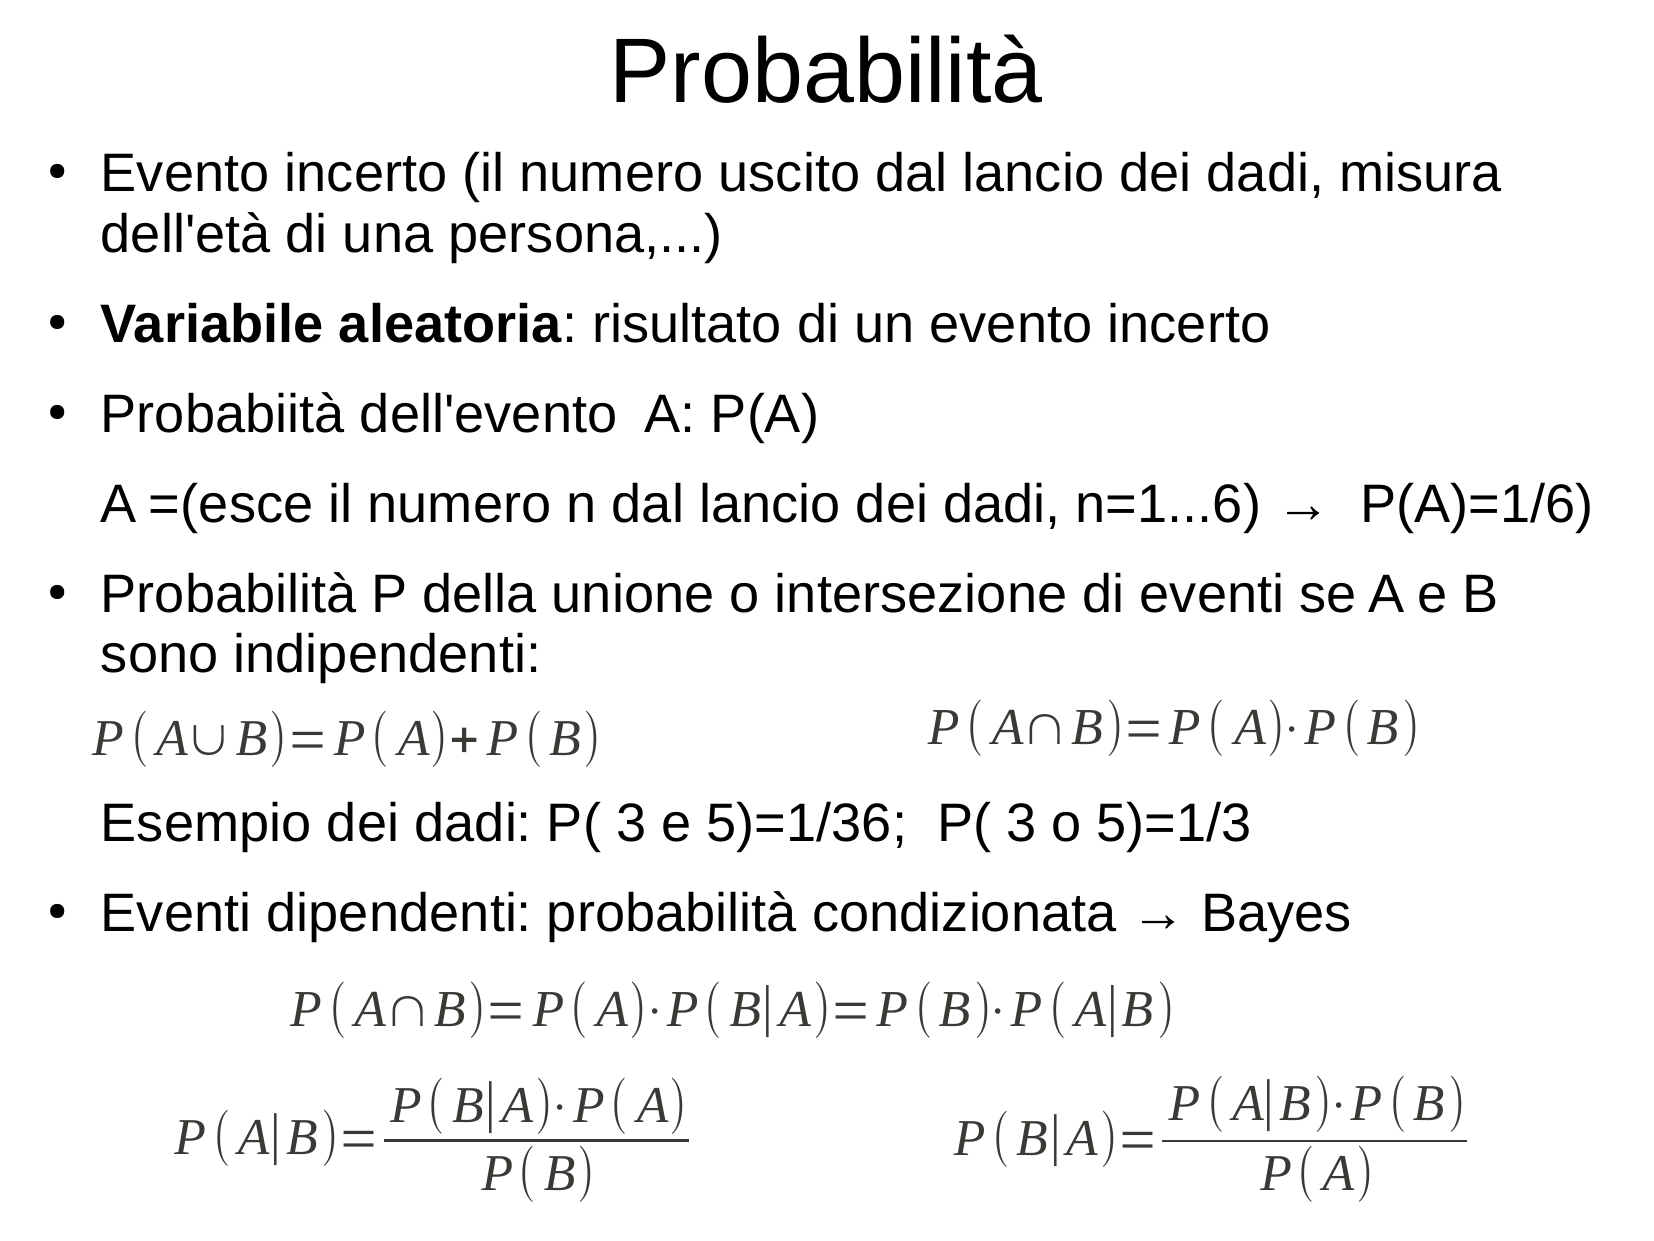

# Probabilità
Evento incerto (il numero uscito dal lancio dei dadi, misura dell'età di una persona,...)
Variabile aleatoria: risultato di un evento incerto
Probabiità dell'evento A: P(A)
A =(esce il numero n dal lancio dei dadi, n=1...6) → P(A)=1/6)
Probabilità P della unione o intersezione di eventi se A e B sono indipendenti:
Esempio dei dadi: P( 3 e 5)=1/36; P( 3 o 5)=1/3
Eventi dipendenti: probabilità condizionata → Bayes